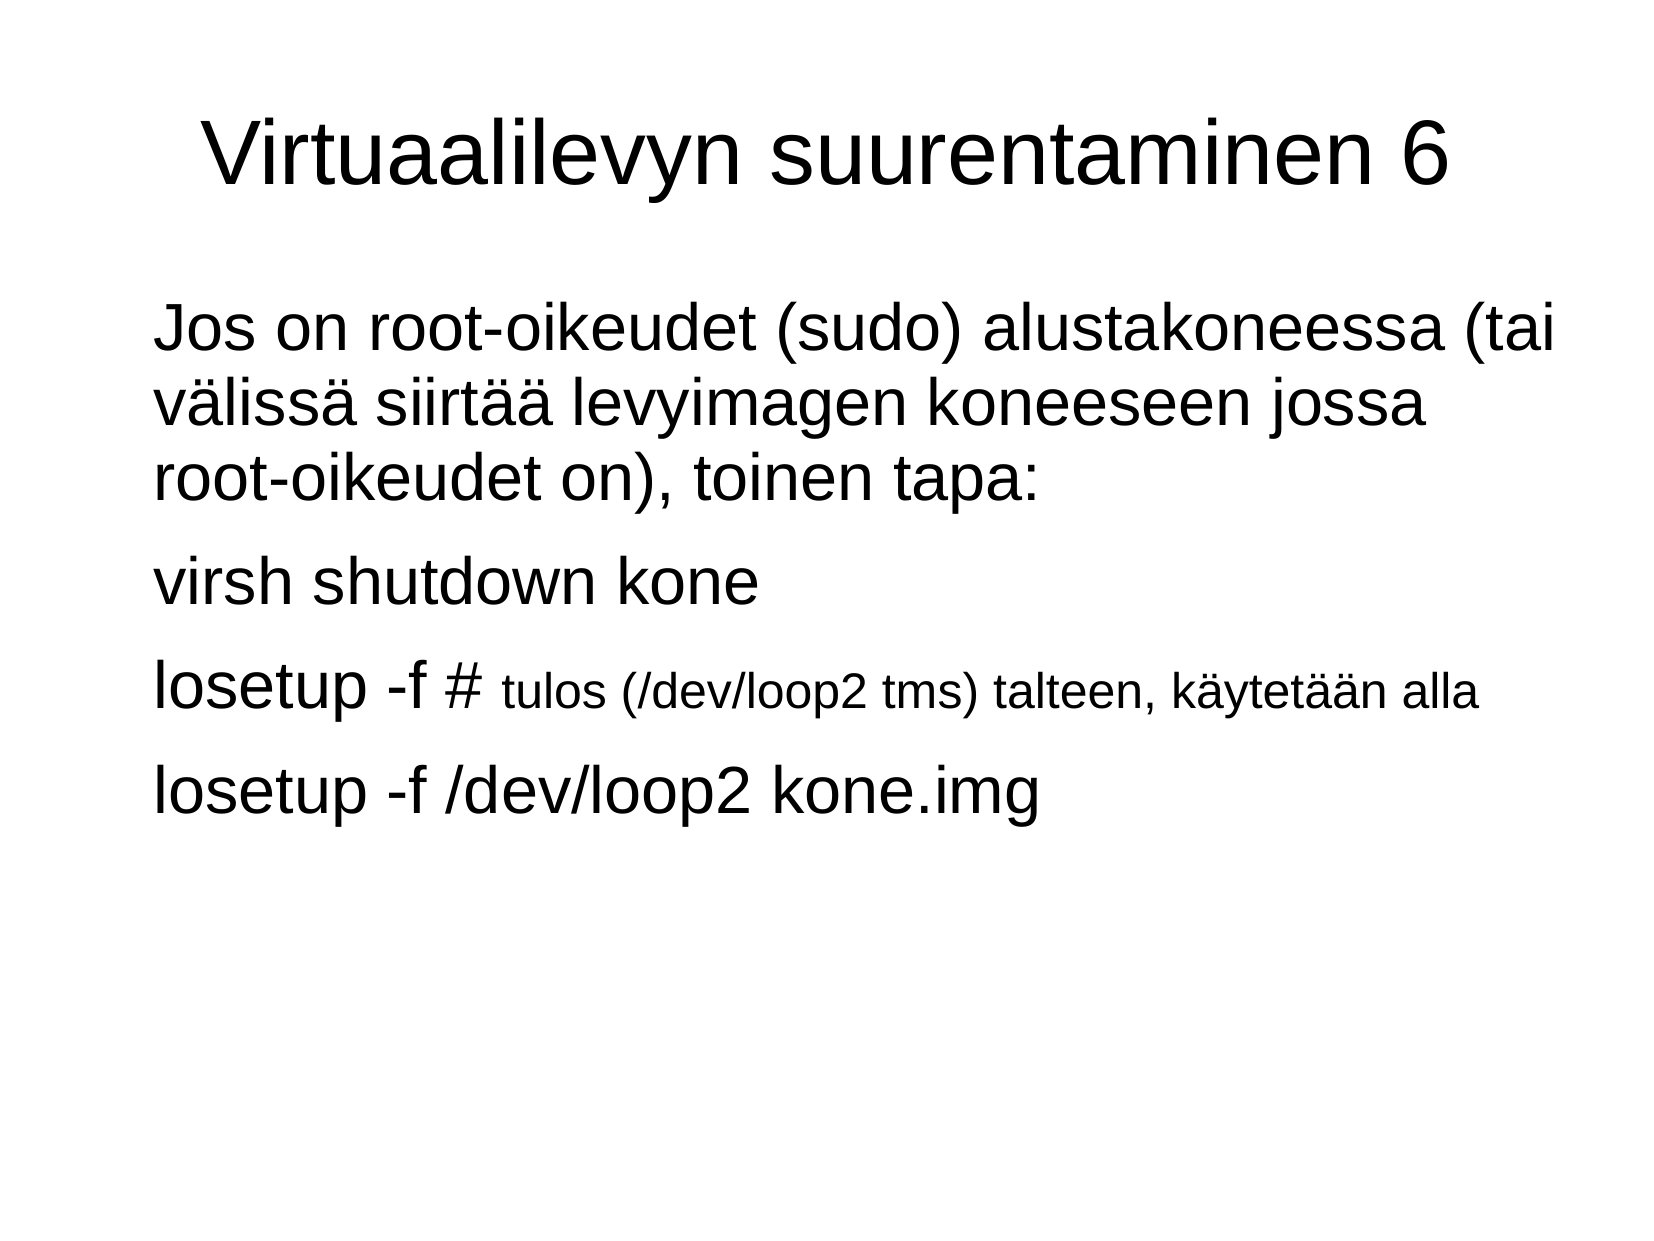

# Virtuaalilevyn suurentaminen 6
Jos on root-oikeudet (sudo) alustakoneessa (tai välissä siirtää levyimagen koneeseen jossa root-oikeudet on), toinen tapa:
virsh shutdown kone
losetup -f # tulos (/dev/loop2 tms) talteen, käytetään alla
losetup -f /dev/loop2 kone.img